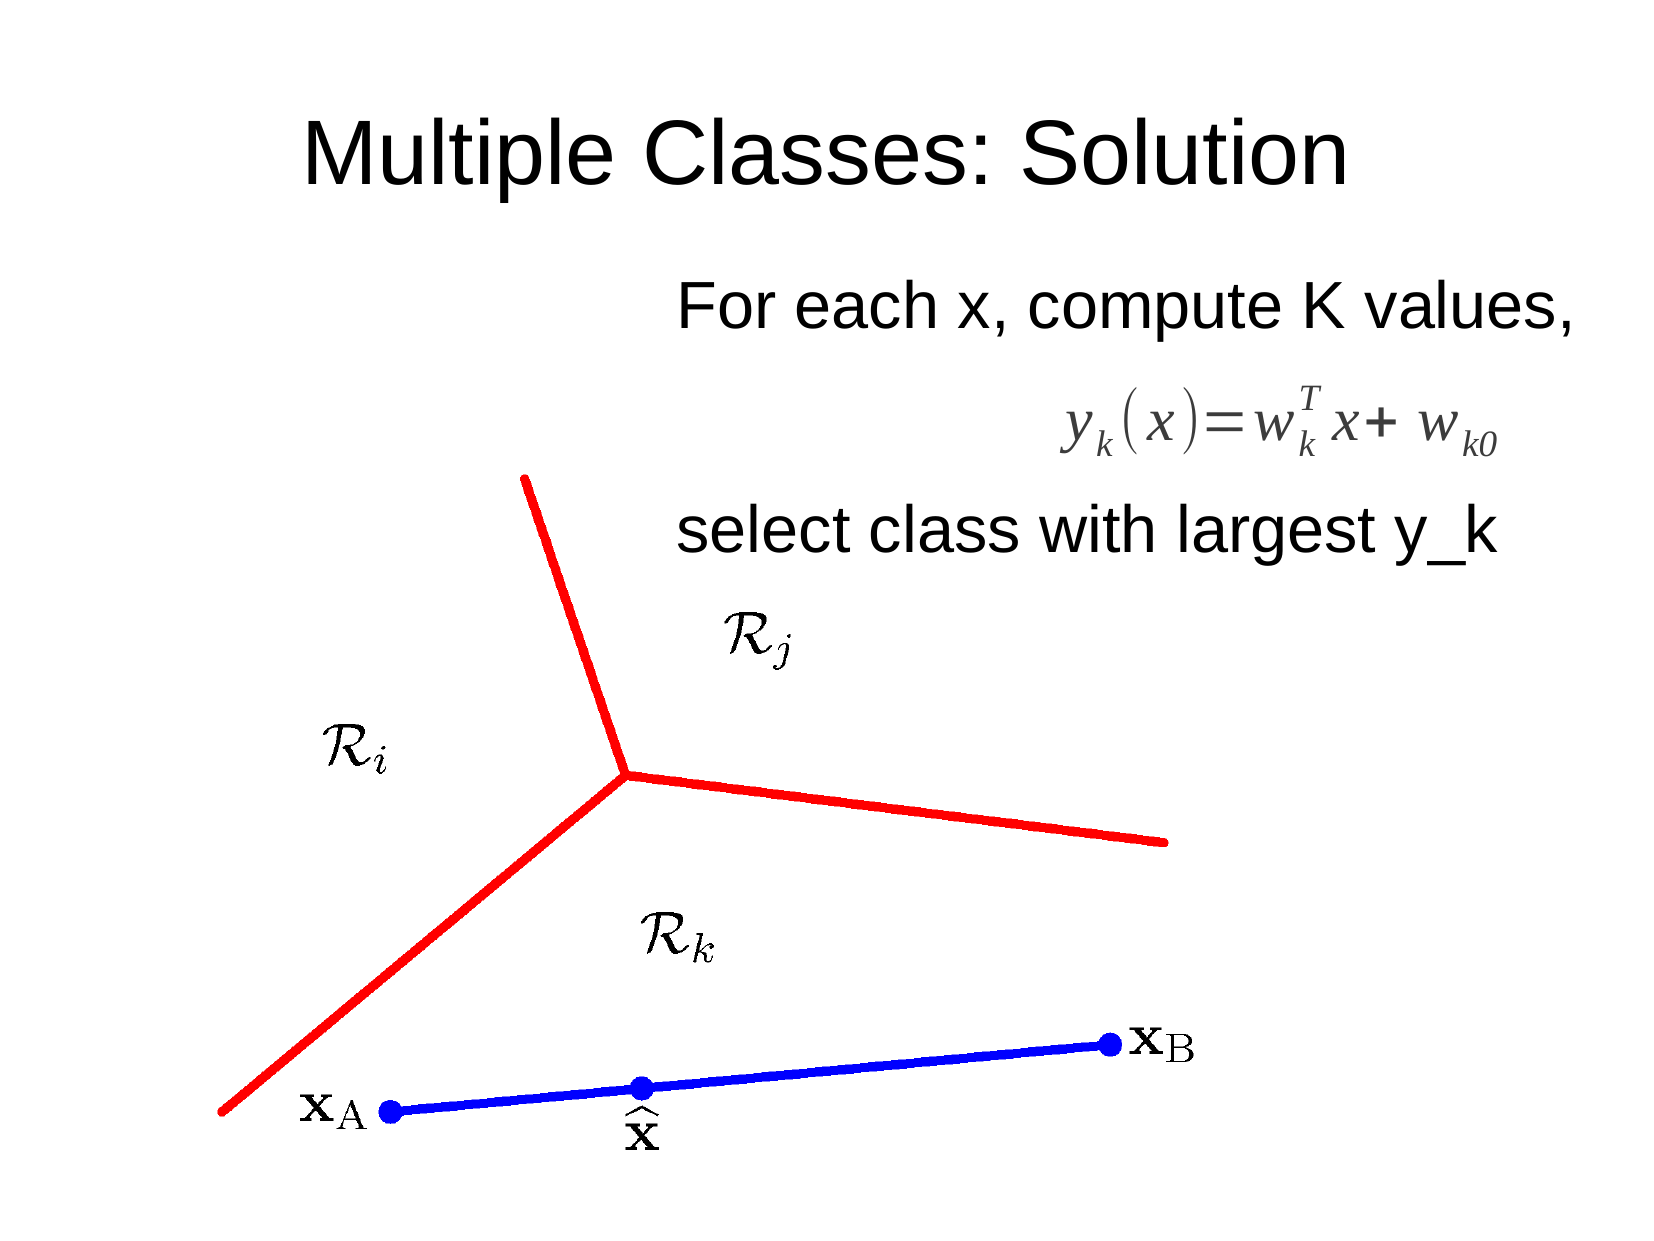

# Multiple Classes: Solution
For each x, compute K values,
select class with largest y_k